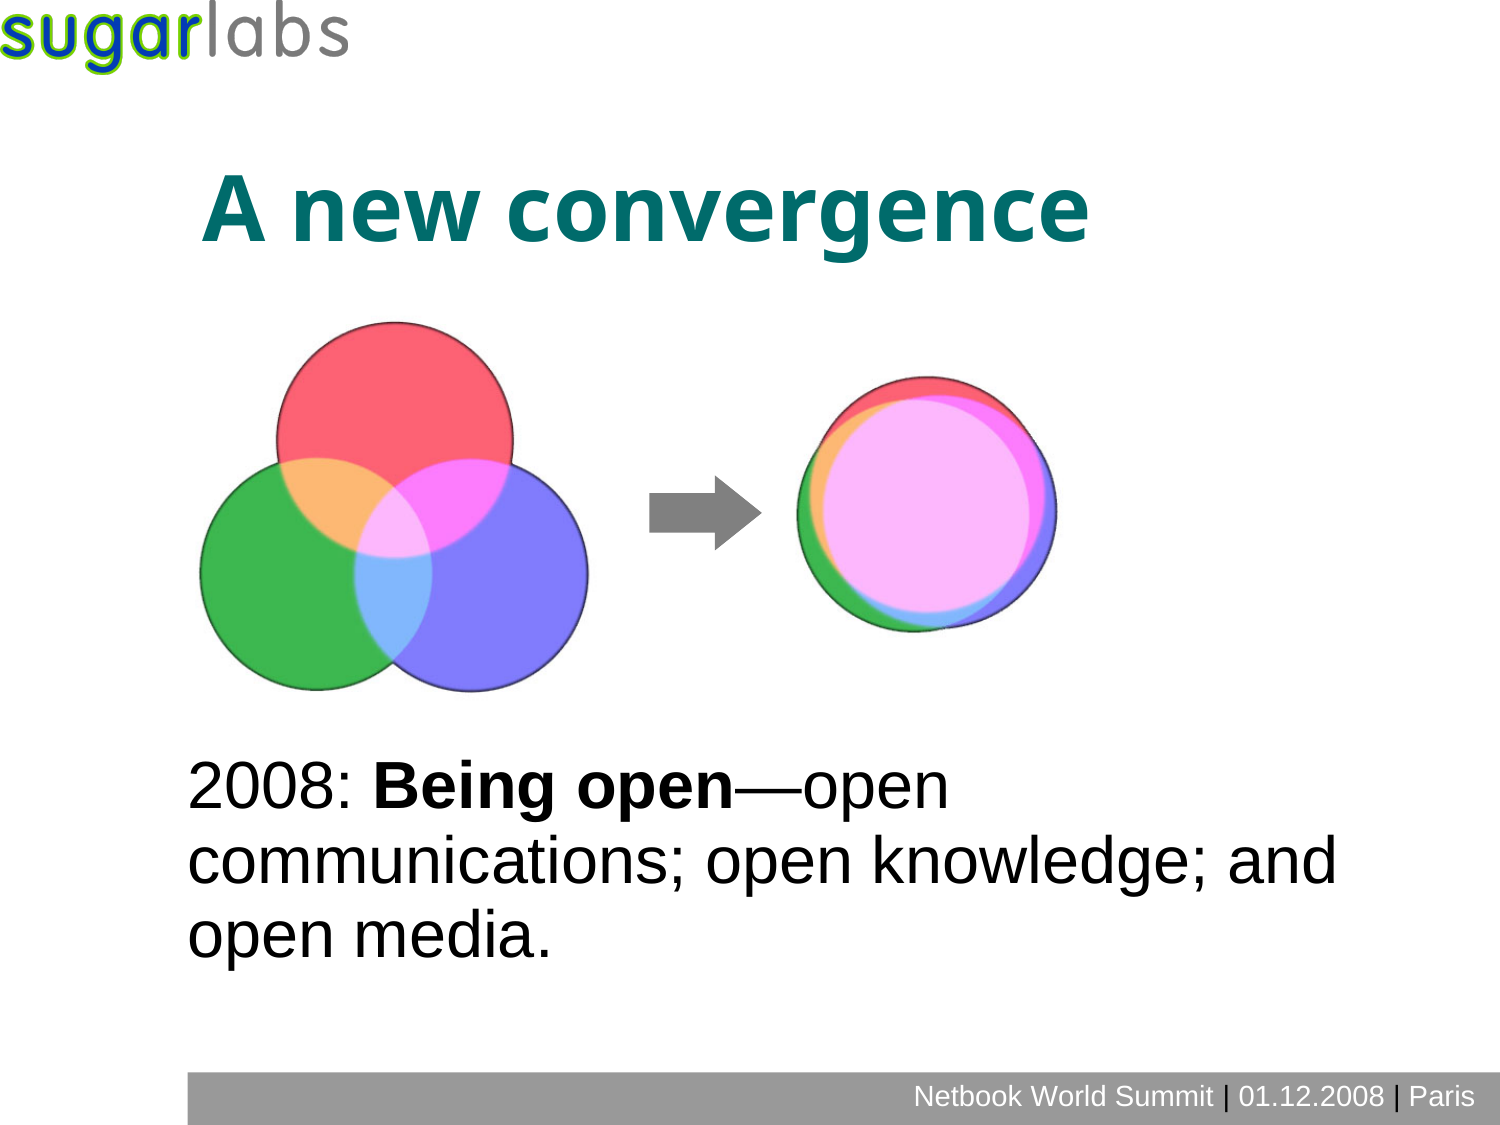

# A new convergence
2008: Being open—open communications; open knowledge; and open media.